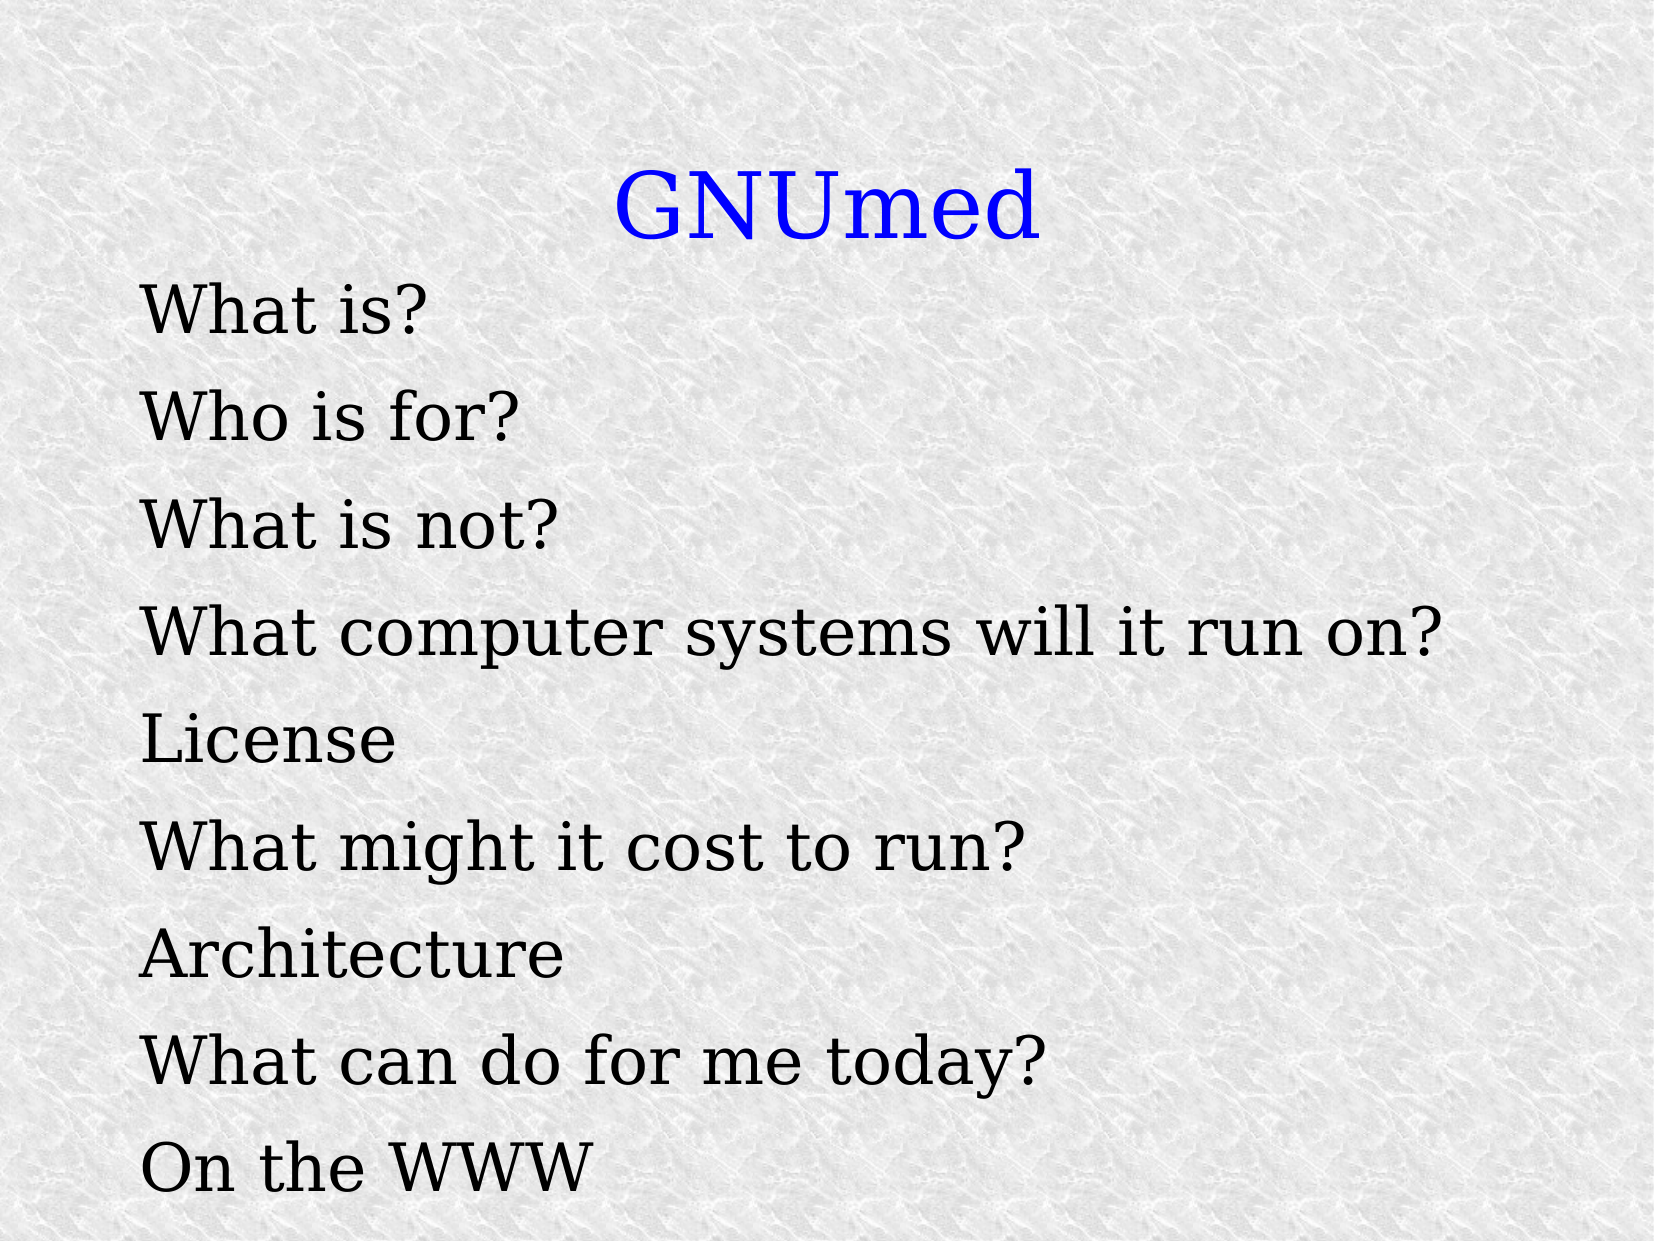

# GNUmed
What is?
Who is for?
What is not?
What computer systems will it run on?
License
What might it cost to run?
Architecture
What can do for me today?
On the WWW